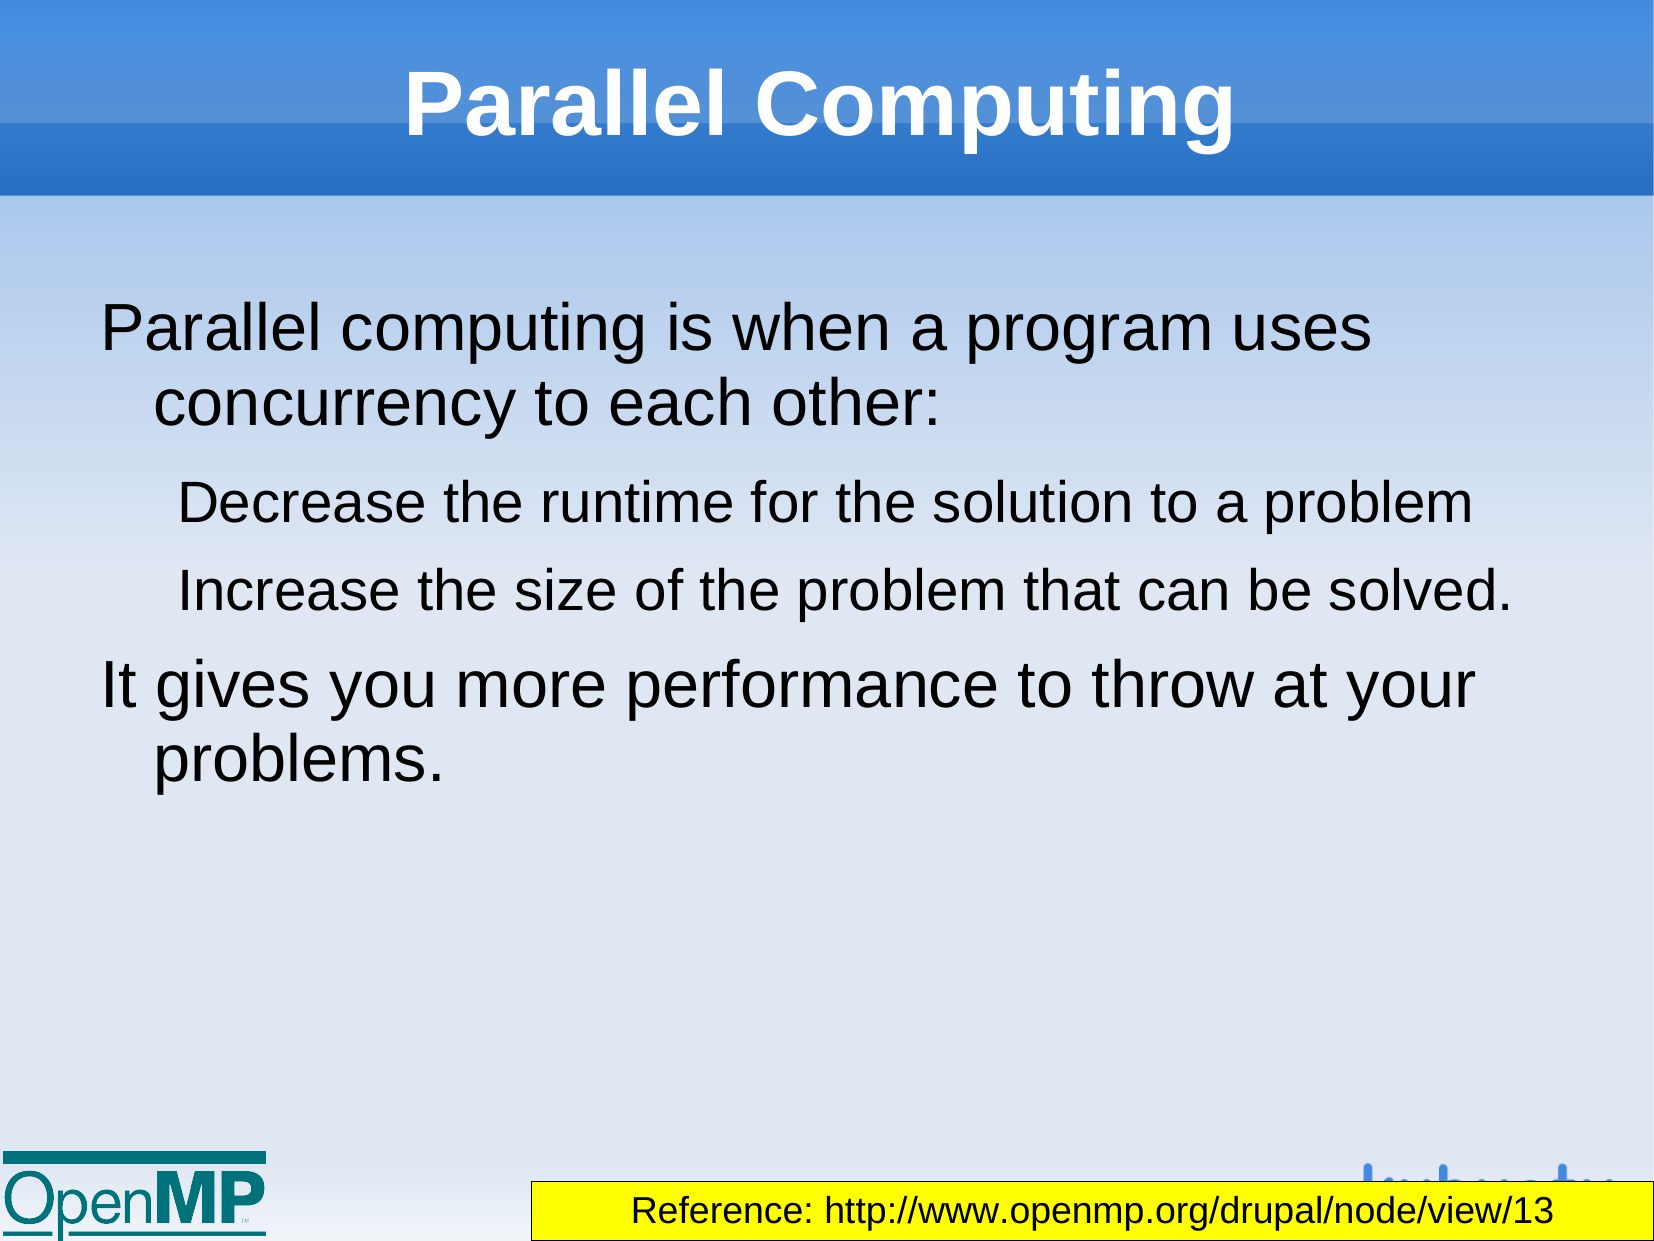

# Parallel Computing
Parallel computing is when a program uses concurrency to each other:
Decrease the runtime for the solution to a problem
Increase the size of the problem that can be solved.
It gives you more performance to throw at your problems.
Reference: http://www.openmp.org/drupal/node/view/13